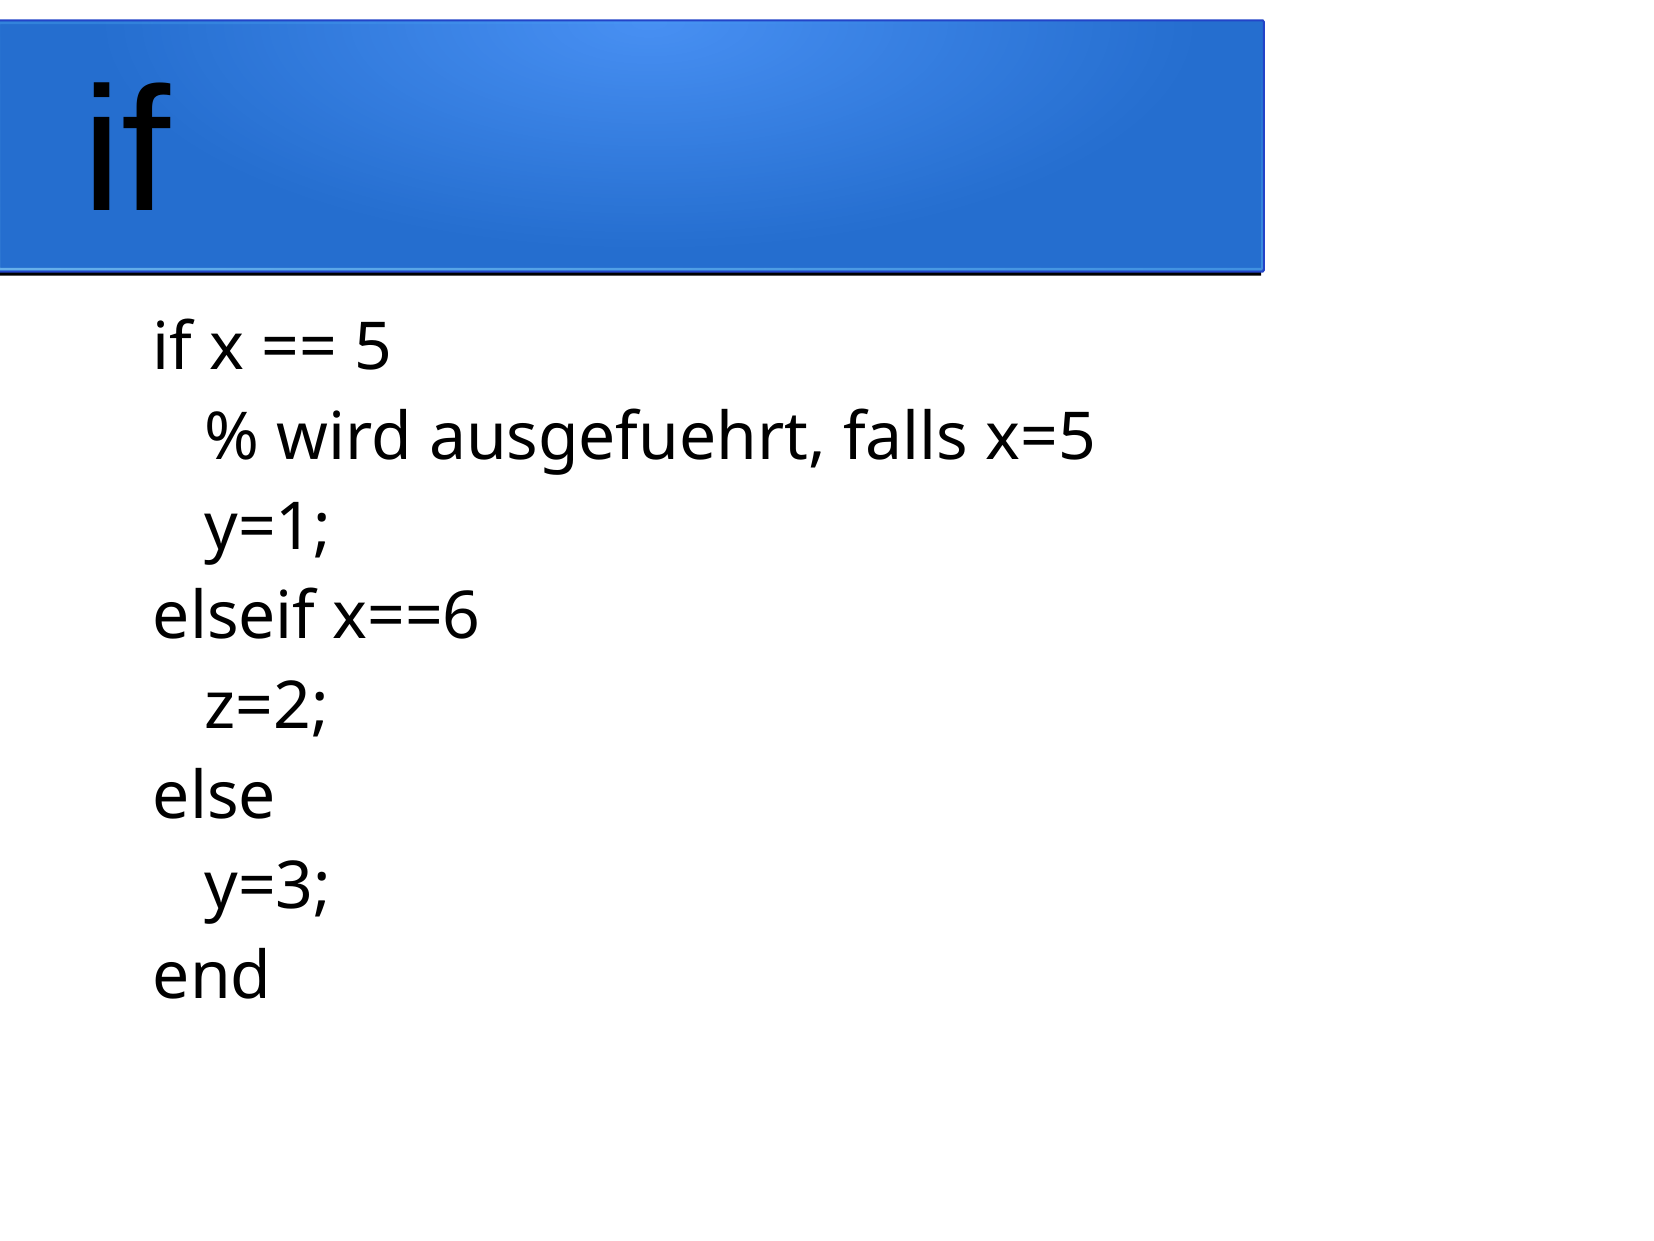

# if
if x == 5
 % wird ausgefuehrt, falls x=5
 y=1;
elseif x==6
 z=2;
else
 y=3;
end